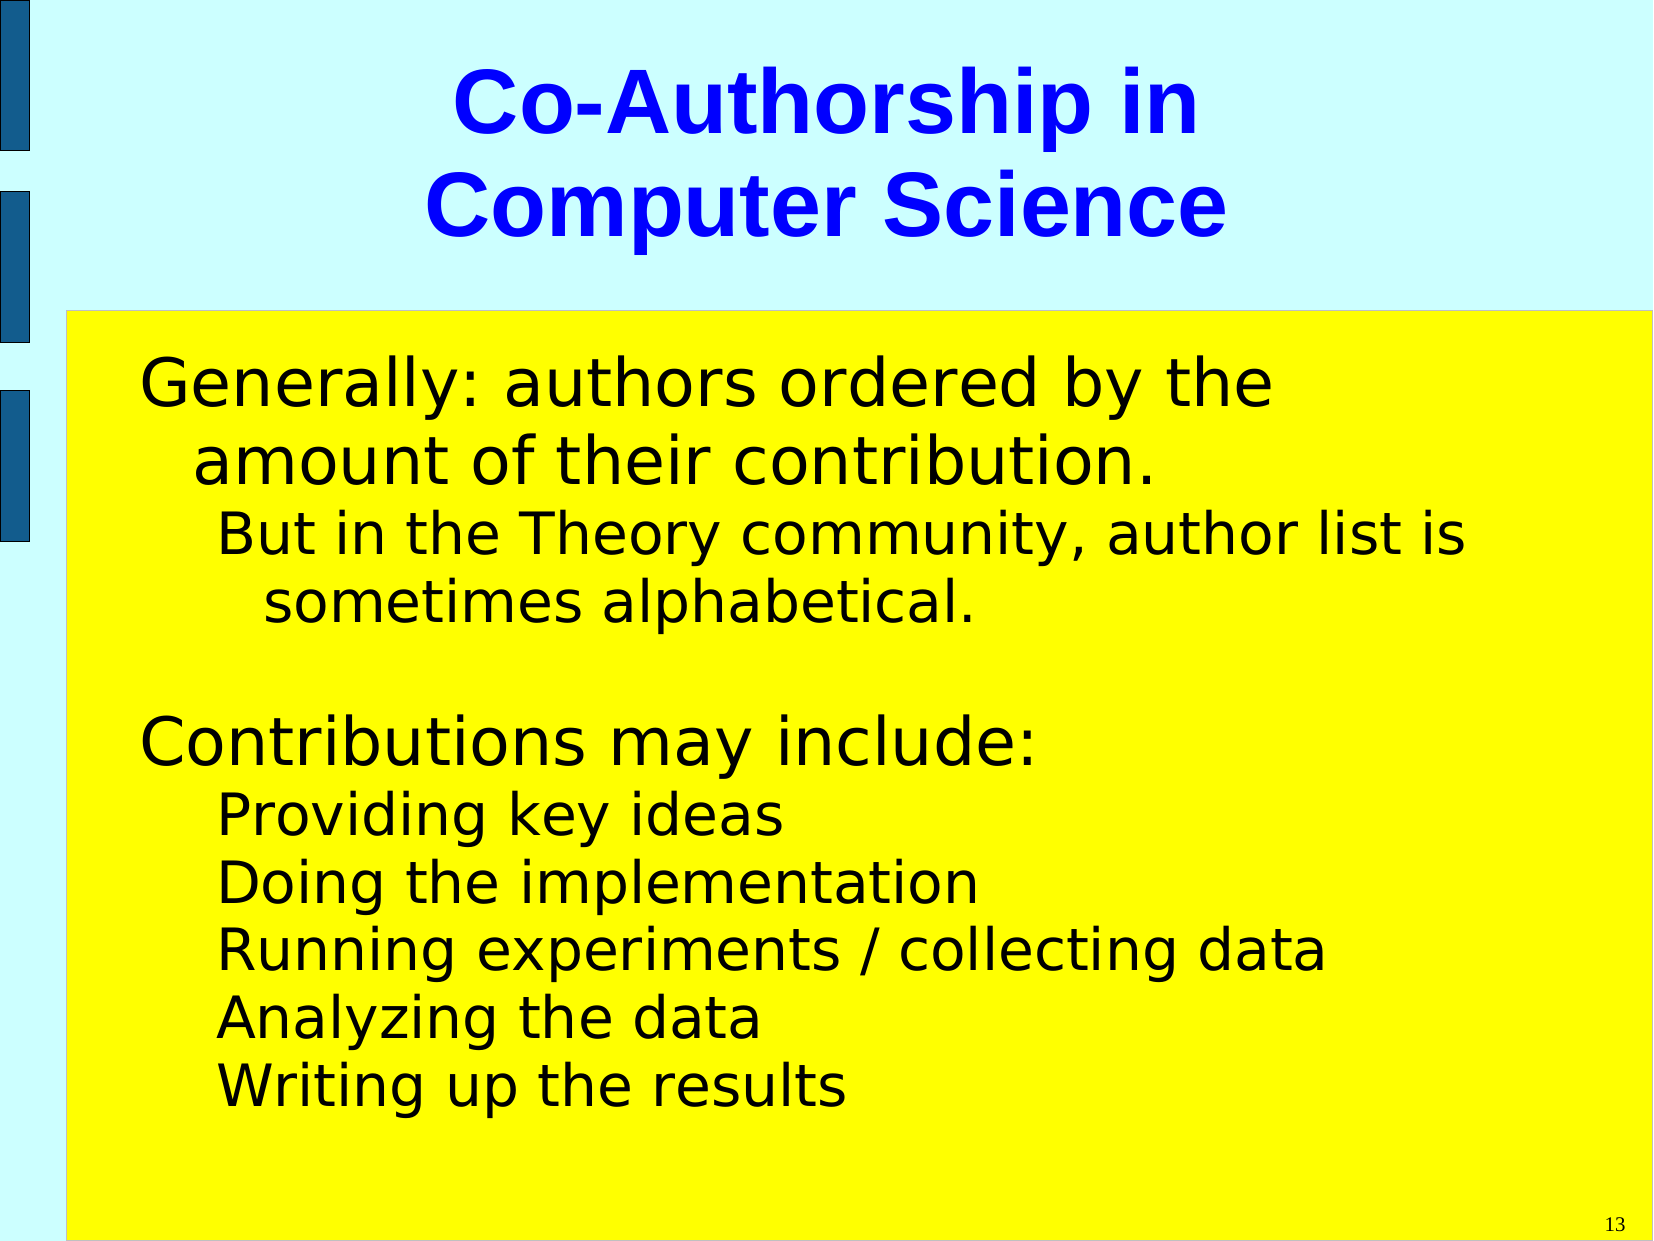

# Co-Authorship in Computer Science
Generally: authors ordered by the amount of their contribution.
But in the Theory community, author list is sometimes alphabetical.
Contributions may include:
Providing key ideas
Doing the implementation
Running experiments / collecting data
Analyzing the data
Writing up the results